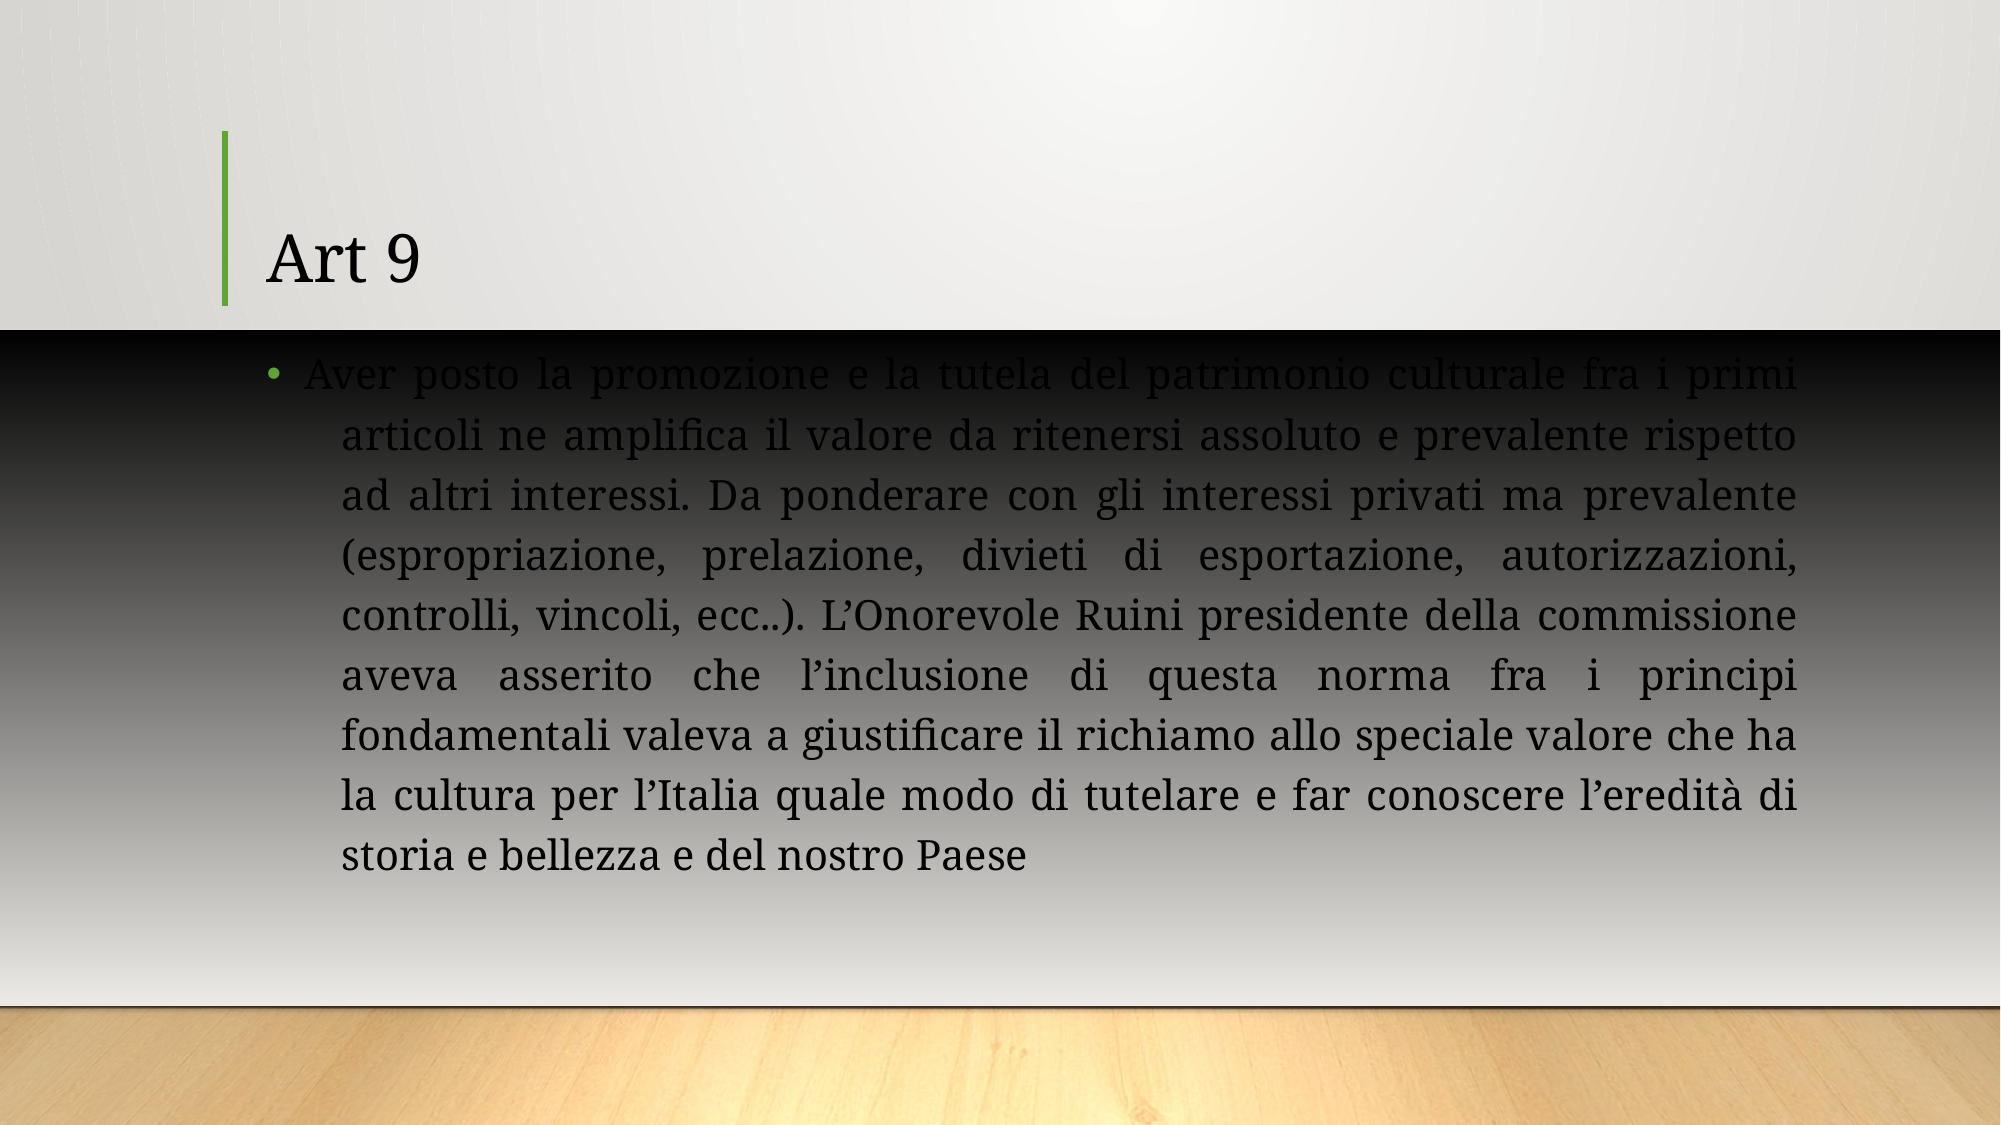

# Art 9
Aver posto la promozione e la tutela del patrimonio culturale fra i primi articoli ne amplifica il valore da ritenersi assoluto e prevalente rispetto ad altri interessi. Da ponderare con gli interessi privati ma prevalente (espropriazione, prelazione, divieti di esportazione, autorizzazioni, controlli, vincoli, ecc..). L’Onorevole Ruini presidente della commissione aveva asserito che l’inclusione di questa norma fra i principi fondamentali valeva a giustificare il richiamo allo speciale valore che ha la cultura per l’Italia quale modo di tutelare e far conoscere l’eredità di storia e bellezza e del nostro Paese